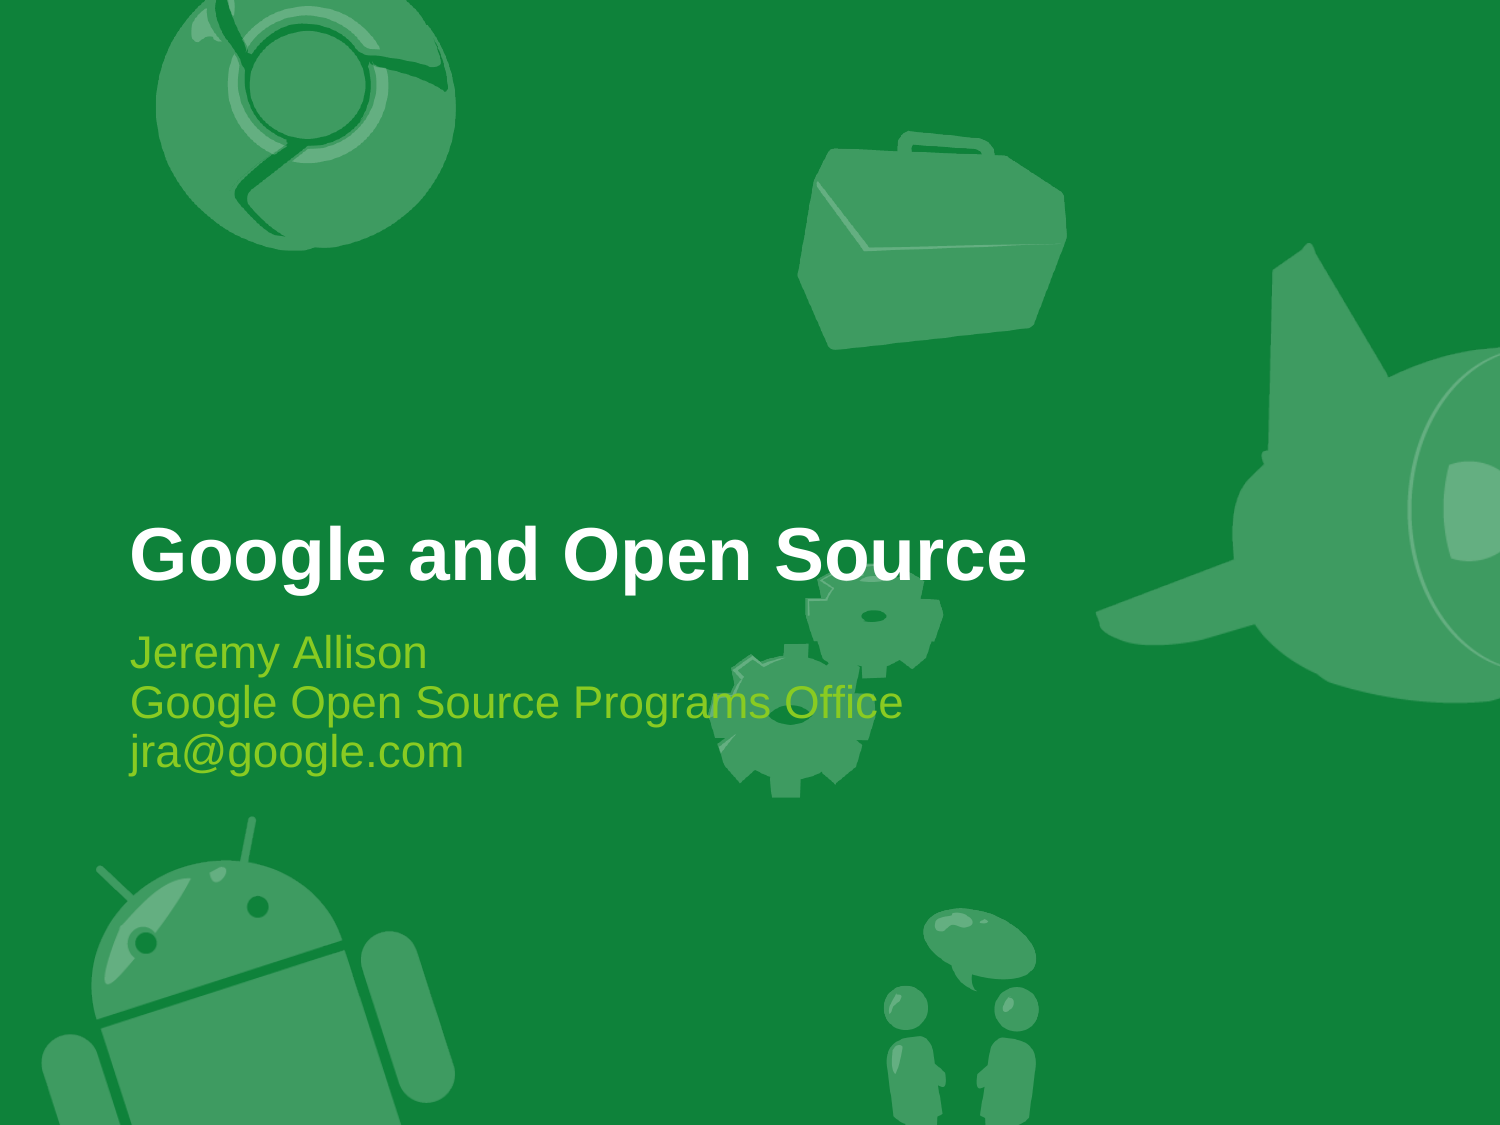

Google and Open Source
Jeremy Allison
Google Open Source Programs Office
jra@google.com